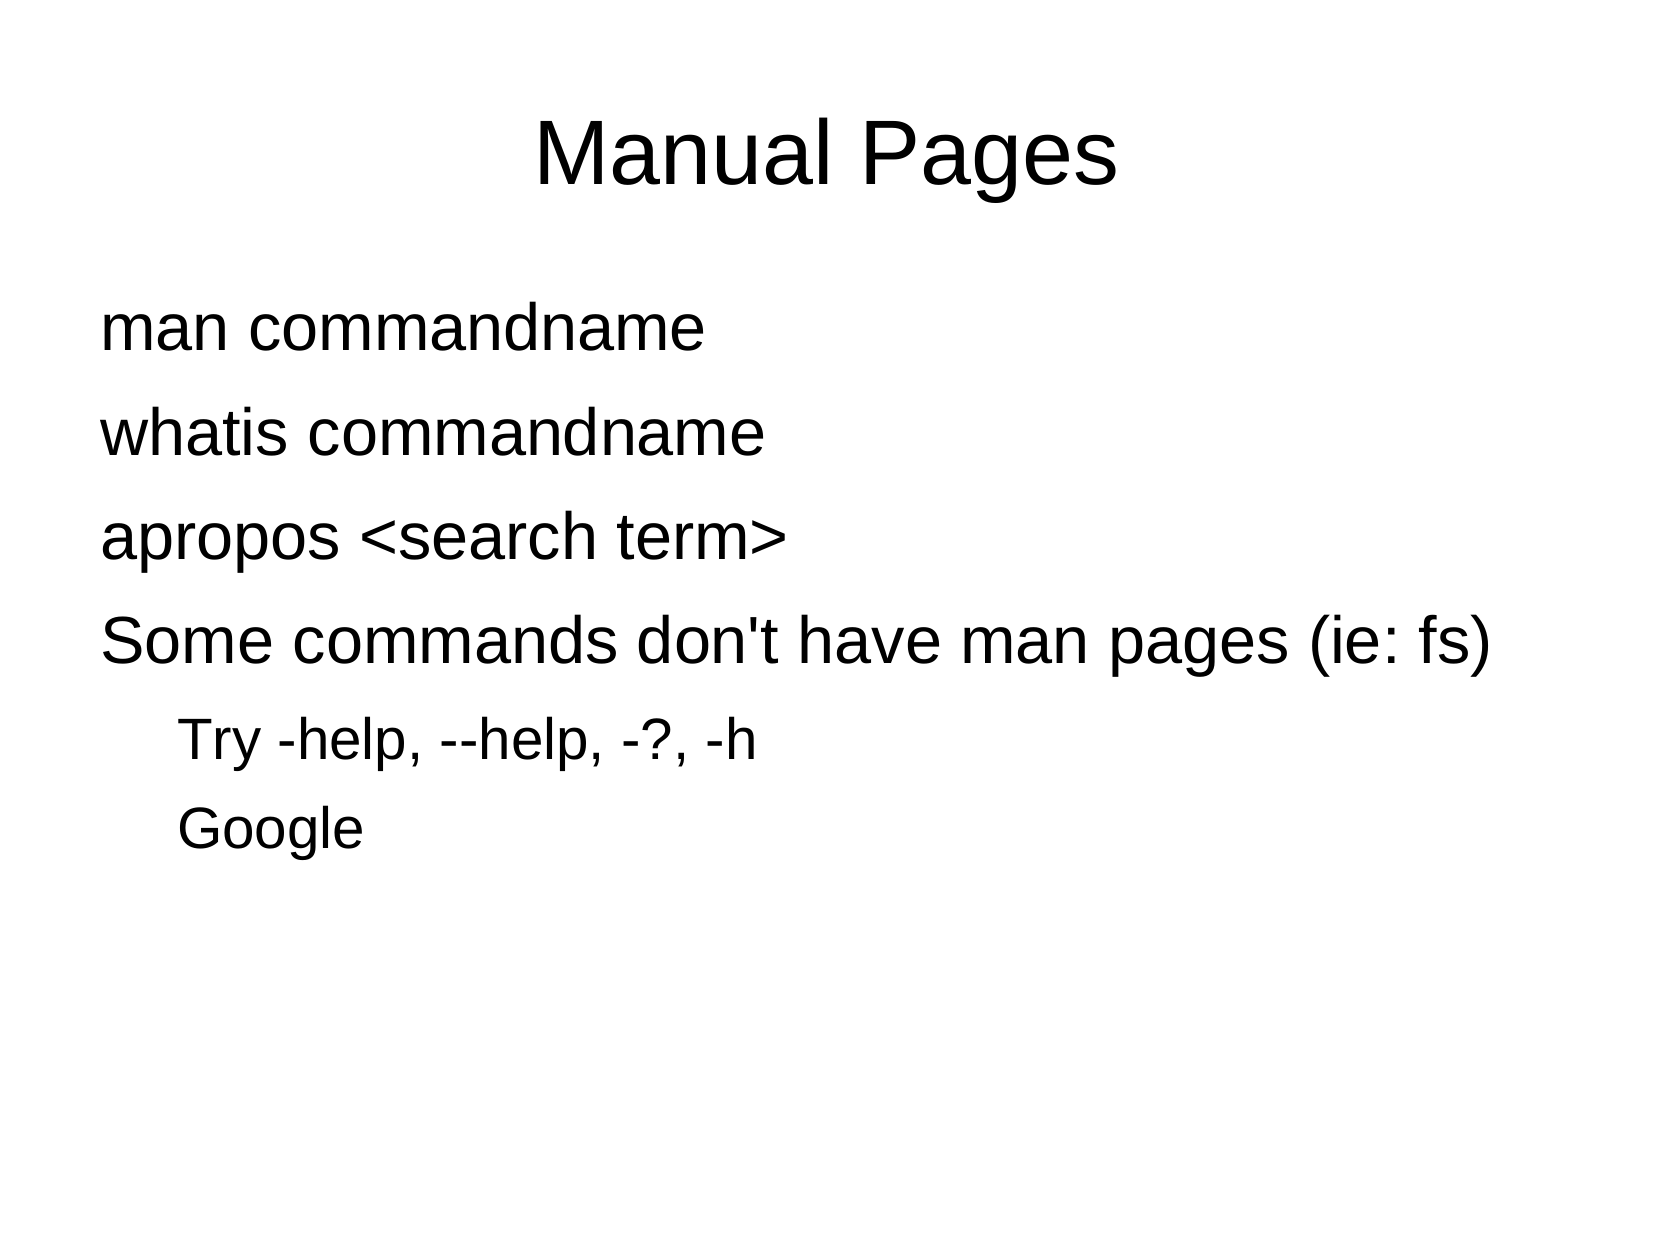

# Manual Pages
man commandname
whatis commandname
apropos <search term>
Some commands don't have man pages (ie: fs)
Try -help, --help, -?, -h
Google